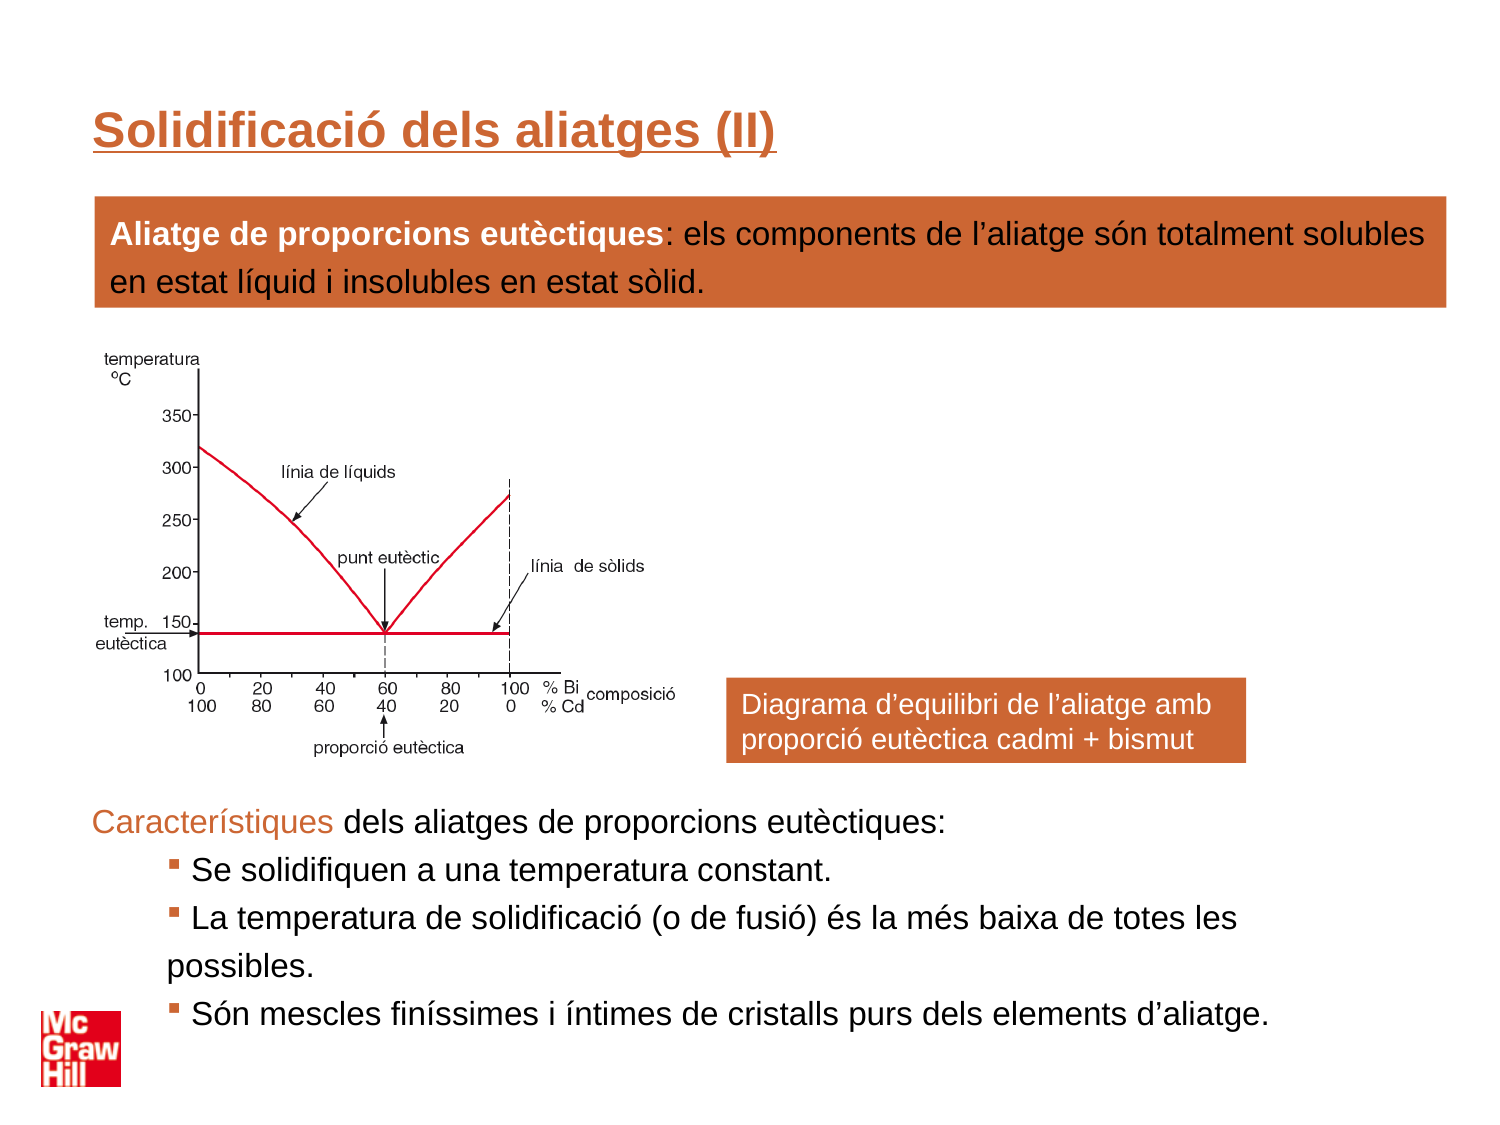

Solidificació dels aliatges (II)
Aliatge de proporcions eutèctiques: els components de l’aliatge són totalment solubles en estat líquid i insolubles en estat sòlid.
Diagrama d’equilibri de l’aliatge amb proporció eutèctica cadmi + bismut
Característiques dels aliatges de proporcions eutèctiques:
 Se solidifiquen a una temperatura constant.
 La temperatura de solidificació (o de fusió) és la més baixa de totes les possibles.
 Són mescles finíssimes i íntimes de cristalls purs dels elements d’aliatge.